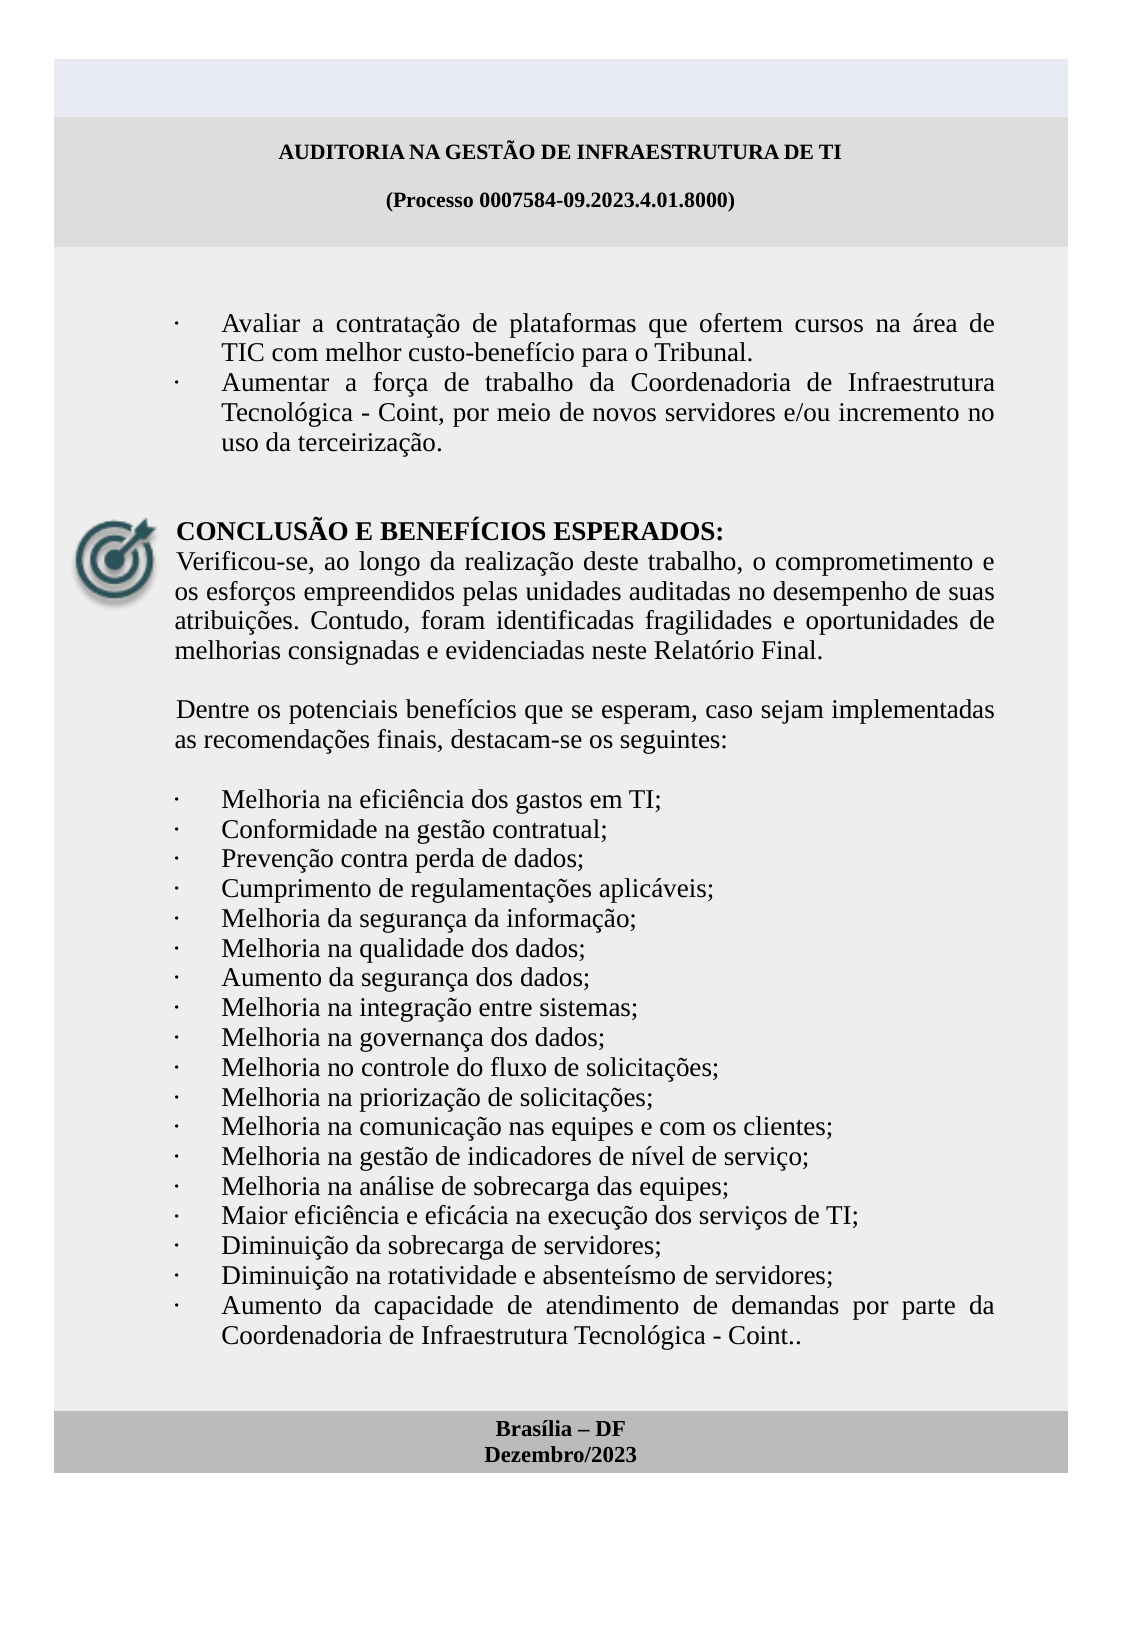

| | | |
| --- | --- | --- |
| AUDITORIA NA GESTÃO DE INFRAESTRUTURA DE TI (Processo 0007584-09.2023.4.01.8000) | | |
| | Avaliar a contratação de plataformas que ofertem cursos na área de TIC com melhor custo-benefício para o Tribunal. Aumentar a força de trabalho da Coordenadoria de Infraestrutura Tecnológica - Coint, por meio de novos servidores e/ou incremento no uso da terceirização. CONCLUSÃO E BENEFÍCIOS ESPERADOS: Verificou-se, ao longo da realização deste trabalho, o comprometimento e os esforços empreendidos pelas unidades auditadas no desempenho de suas atribuições. Contudo, foram identificadas fragilidades e oportunidades de melhorias consignadas e evidenciadas neste Relatório Final. Dentre os potenciais benefícios que se esperam, caso sejam implementadas as recomendações finais, destacam-se os seguintes: Melhoria na eficiência dos gastos em TI; Conformidade na gestão contratual; Prevenção contra perda de dados; Cumprimento de regulamentações aplicáveis; Melhoria da segurança da informação; Melhoria na qualidade dos dados; Aumento da segurança dos dados; Melhoria na integração entre sistemas; Melhoria na governança dos dados; Melhoria no controle do fluxo de solicitações; Melhoria na priorização de solicitações; Melhoria na comunicação nas equipes e com os clientes; Melhoria na gestão de indicadores de nível de serviço; Melhoria na análise de sobrecarga das equipes; Maior eficiência e eficácia na execução dos serviços de TI; Diminuição da sobrecarga de servidores; Diminuição na rotatividade e absenteísmo de servidores; Aumento da capacidade de atendimento de demandas por parte da Coordenadoria de Infraestrutura Tecnológica - Coint.. | |
| Brasília – DF Dezembro/2023 | | |